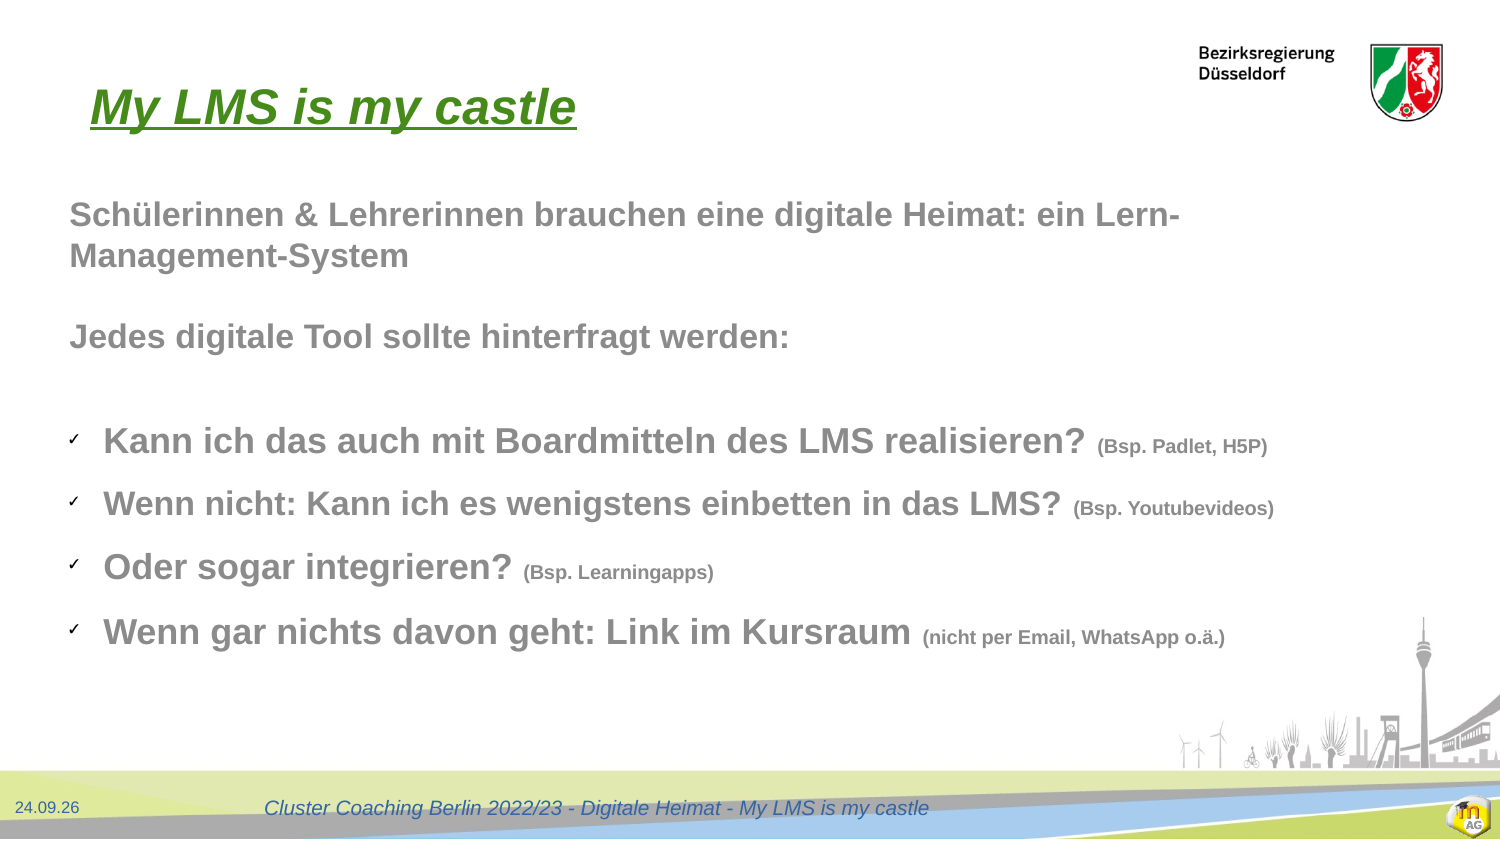

# My LMS is my castle
Schülerinnen & Lehrerinnen brauchen eine digitale Heimat: ein Lern-Management-System
Jedes digitale Tool sollte hinterfragt werden:
Kann ich das auch mit Boardmitteln des LMS realisieren? (Bsp. Padlet, H5P)
Wenn nicht: Kann ich es wenigstens einbetten in das LMS? (Bsp. Youtubevideos)
Oder sogar integrieren? (Bsp. Learningapps)
Wenn gar nichts davon geht: Link im Kursraum (nicht per Email, WhatsApp o.ä.)